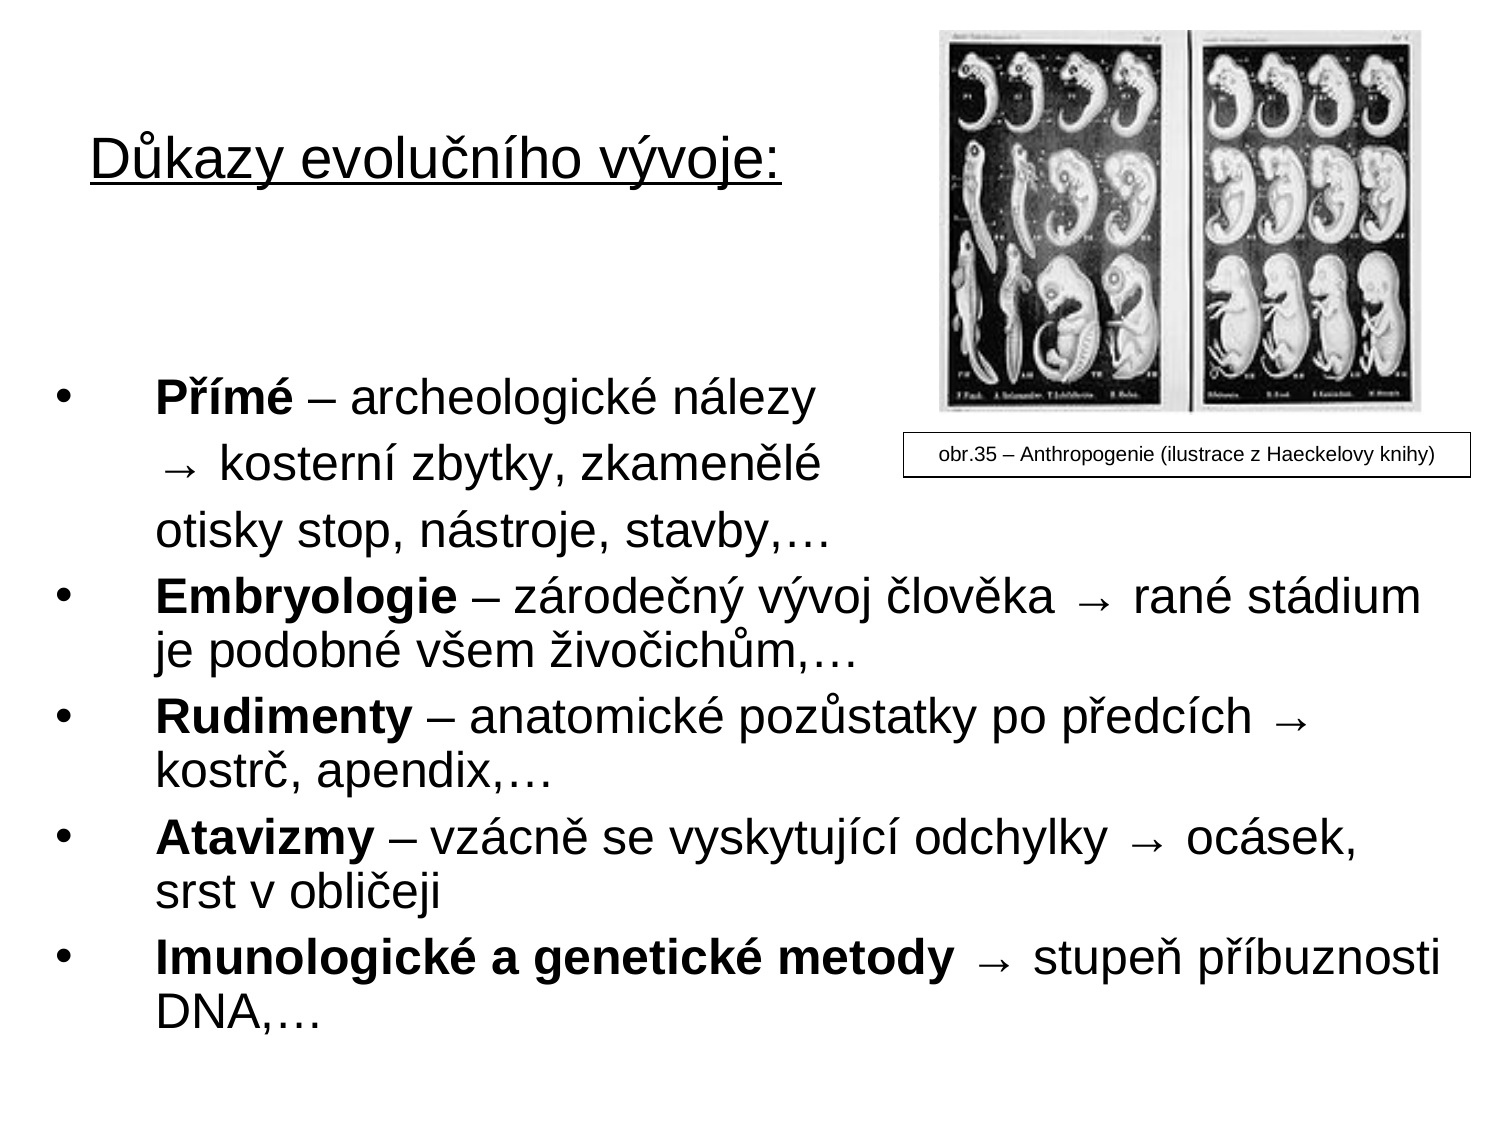

# Důkazy evolučního vývoje:
Přímé – archeologické nálezy
	→ kosterní zbytky, zkamenělé
	otisky stop, nástroje, stavby,…
Embryologie – zárodečný vývoj člověka → rané stádium je podobné všem živočichům,…
Rudimenty – anatomické pozůstatky po předcích → kostrč, apendix,…
Atavizmy – vzácně se vyskytující odchylky → ocásek, srst v obličeji
Imunologické a genetické metody → stupeň příbuznosti DNA,…
obr.35 – Anthropogenie (ilustrace z Haeckelovy knihy)